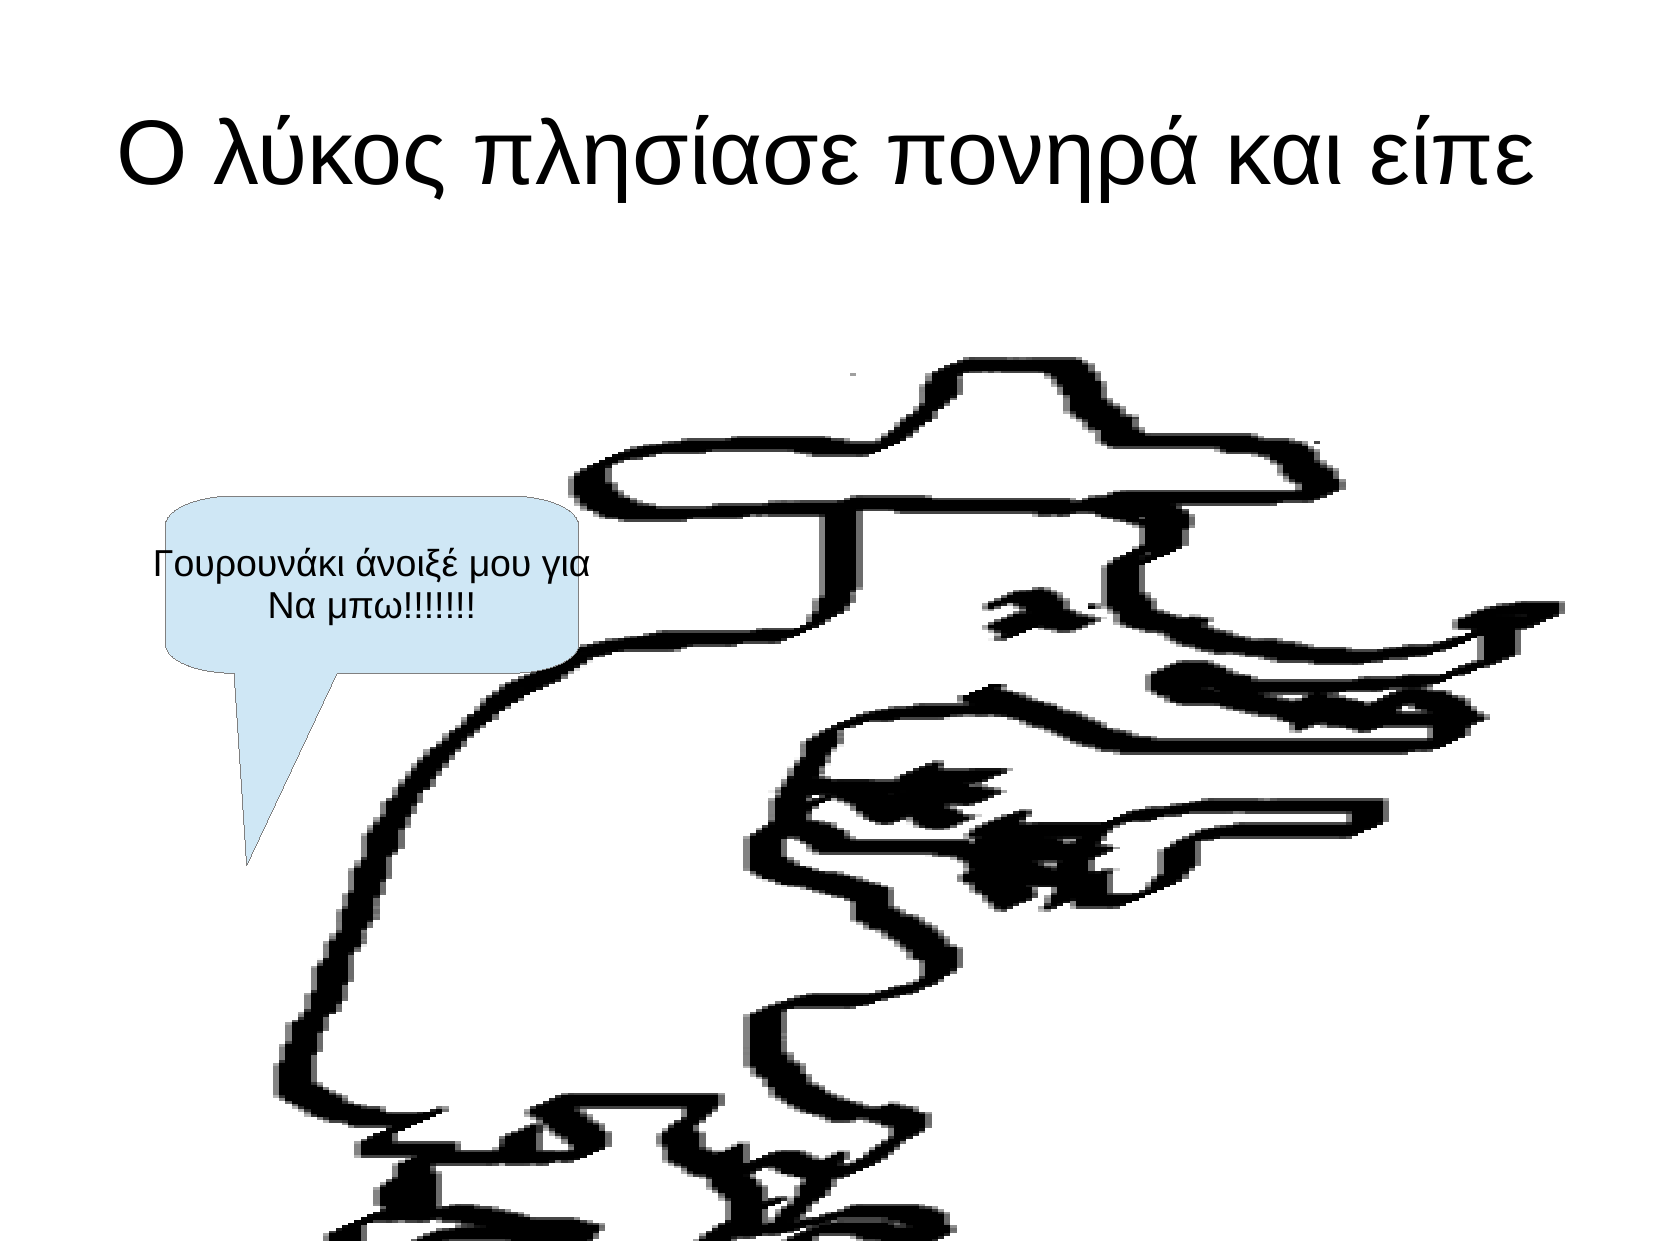

# Ο λύκος πλησίασε πονηρά και είπε
Γουρουνάκι άνοιξέ μου για
Να μπω!!!!!!!